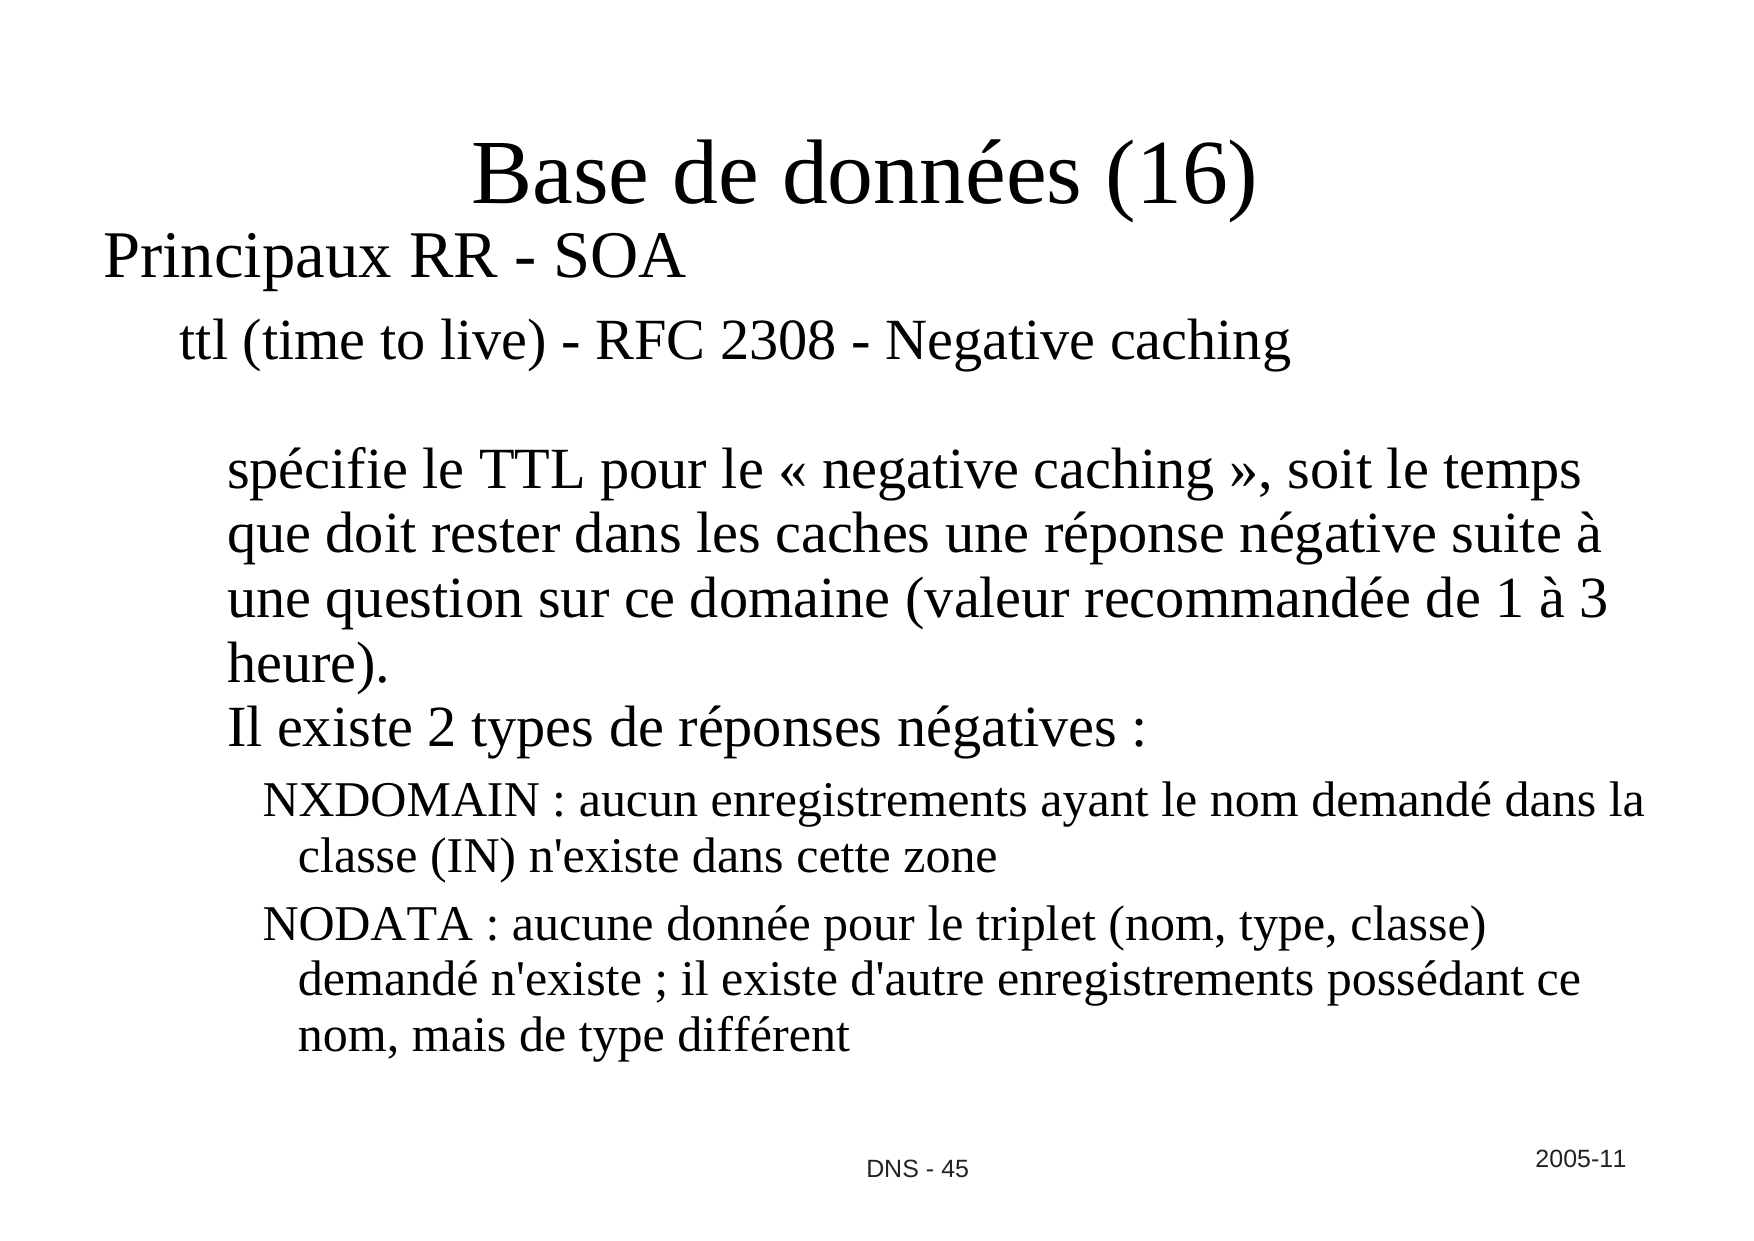

# Base de données (16)
Principaux RR - SOA
ttl (time to live) - RFC 2308 - Negative caching
spécifie le TTL pour le « negative caching », soit le temps que doit rester dans les caches une réponse négative suite à une question sur ce domaine (valeur recommandée de 1 à 3 heure).
Il existe 2 types de réponses négatives :
NXDOMAIN : aucun enregistrements ayant le nom demandé dans la classe (IN) n'existe dans cette zone
NODATA : aucune donnée pour le triplet (nom, type, classe) demandé n'existe ; il existe d'autre enregistrements possédant ce nom, mais de type différent